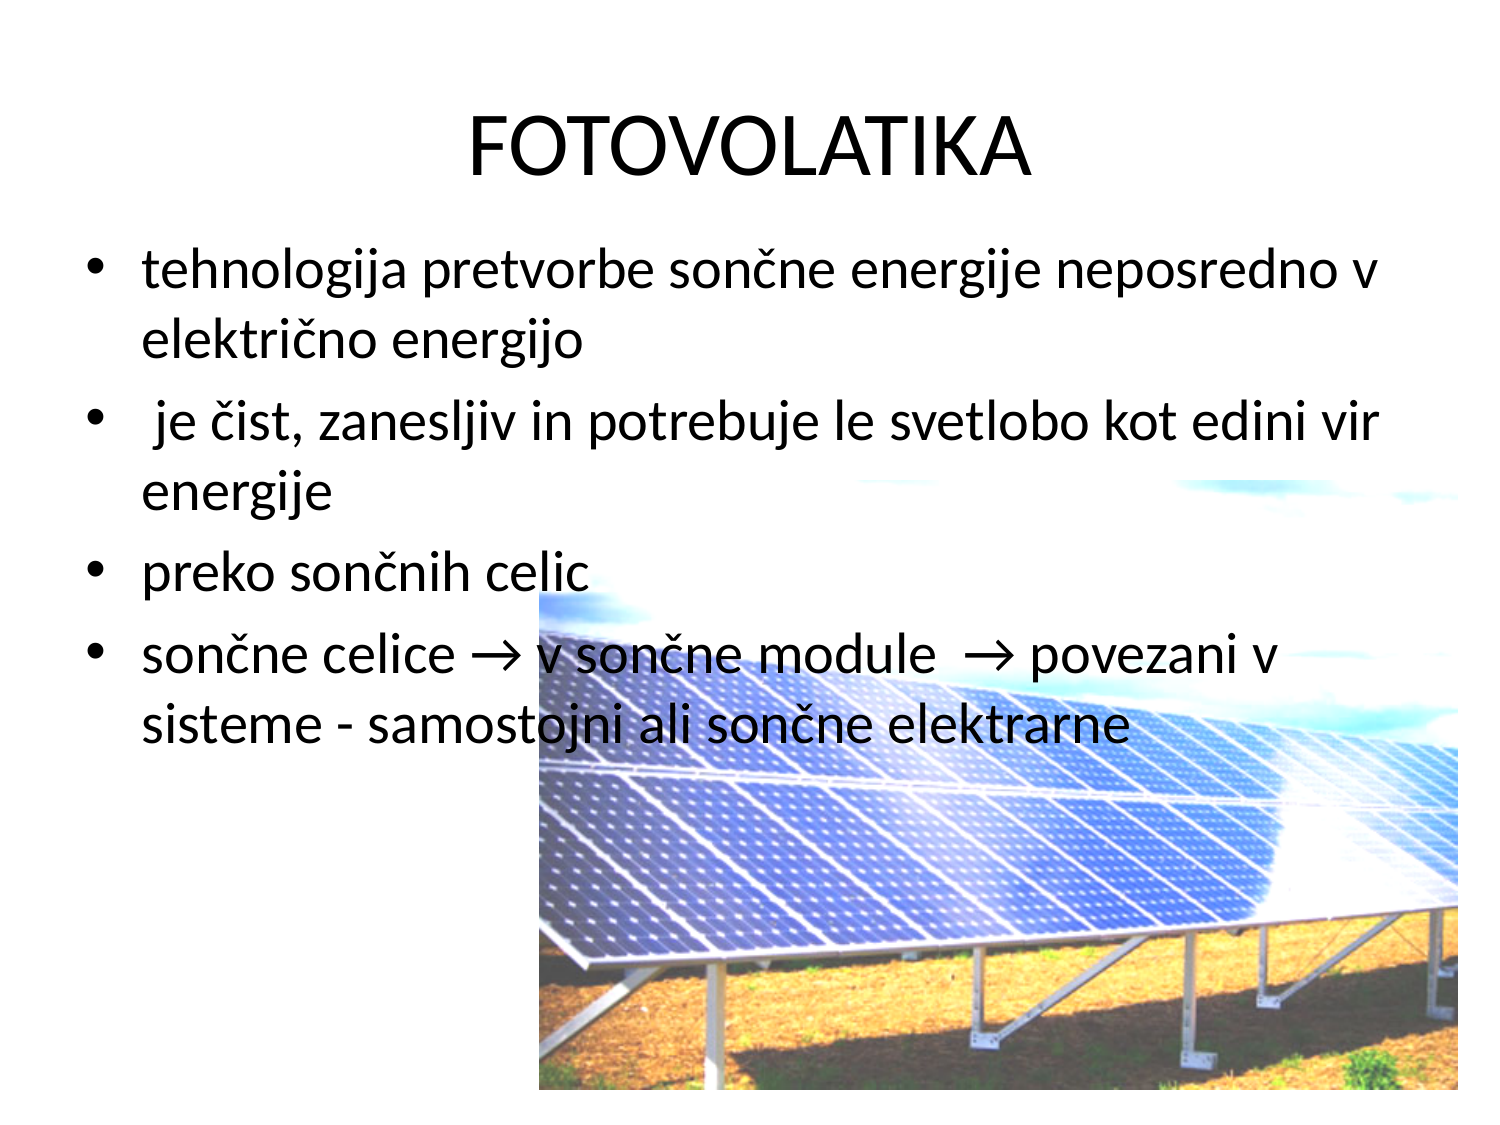

# FOTOVOLATIKA
tehnologija pretvorbe sončne energije neposredno v električno energijo
 je čist, zanesljiv in potrebuje le svetlobo kot edini vir energije
preko sončnih celic
sončne celice → v sončne module → povezani v sisteme - samostojni ali sončne elektrarne